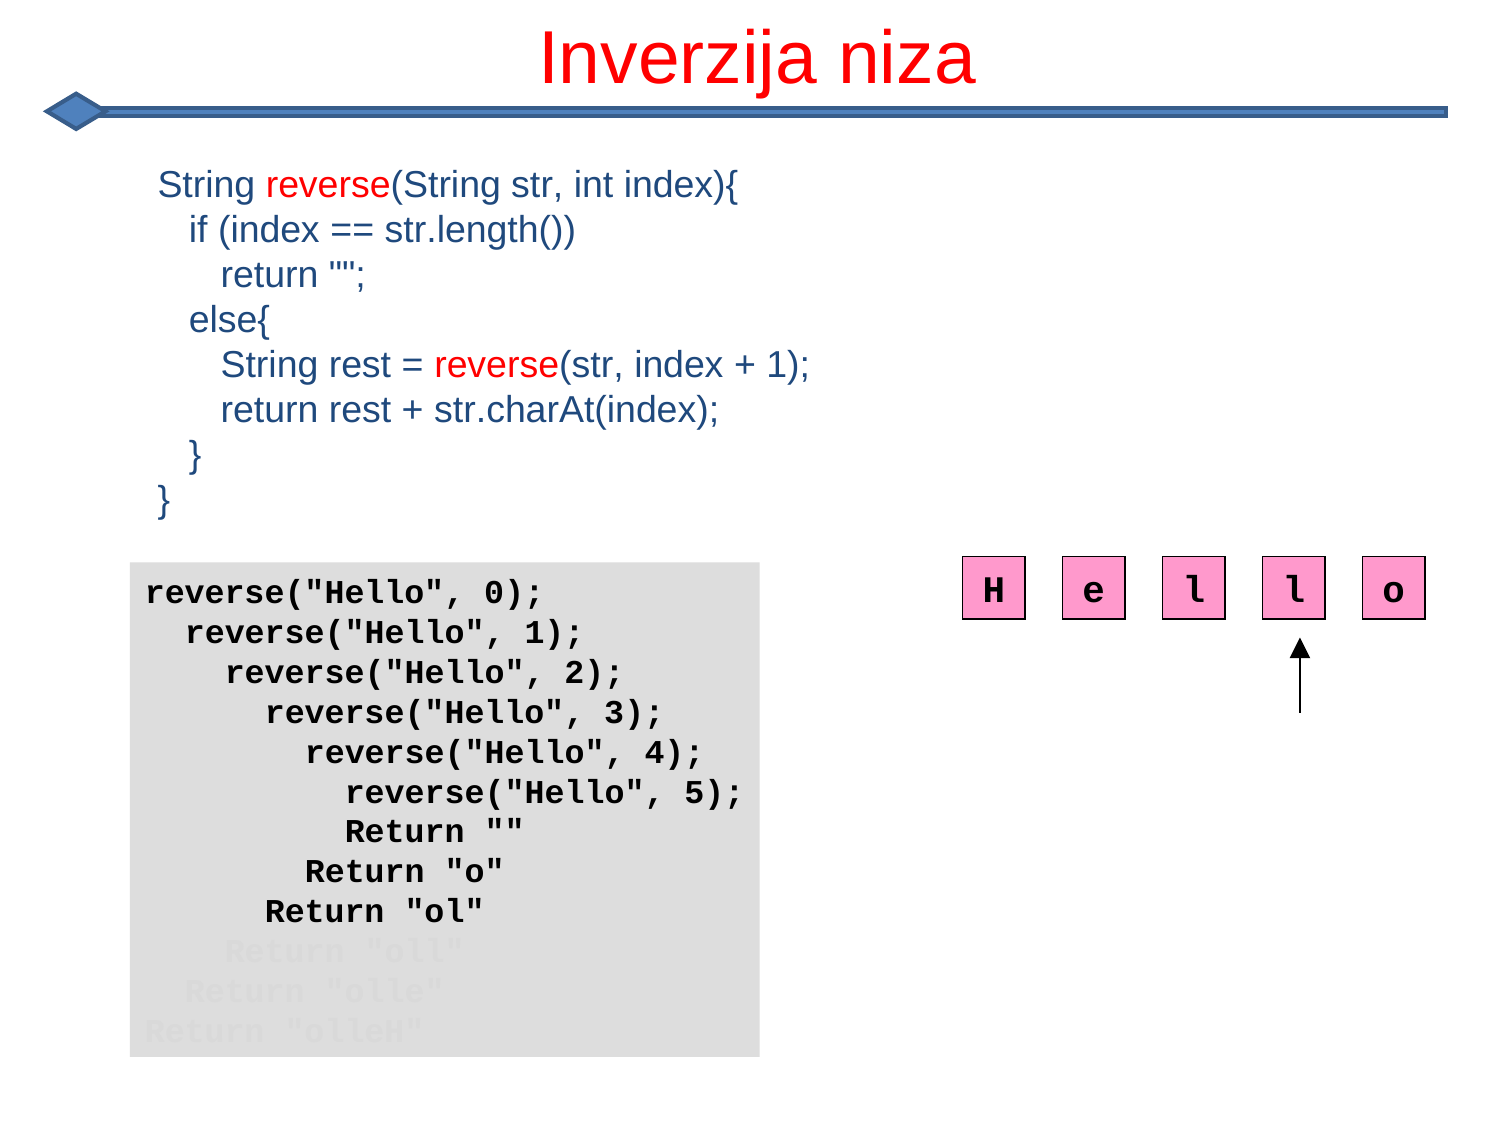

# Inverzija niza
String reverse(String str, int index){
 if (index == str.length())
 return "";
 else{
 String rest = reverse(str, index + 1);
 return rest + str.charAt(index);
 }
}
H
e
l
l
o
reverse("Hello", 0);
 reverse("Hello", 1);
 reverse("Hello", 2);
 reverse("Hello", 3);
 reverse("Hello", 4);
 reverse("Hello", 5);
 Return ""
 Return "o"
 Return "ol"
 Return "oll"
 Return "olle"
Return "olleH"